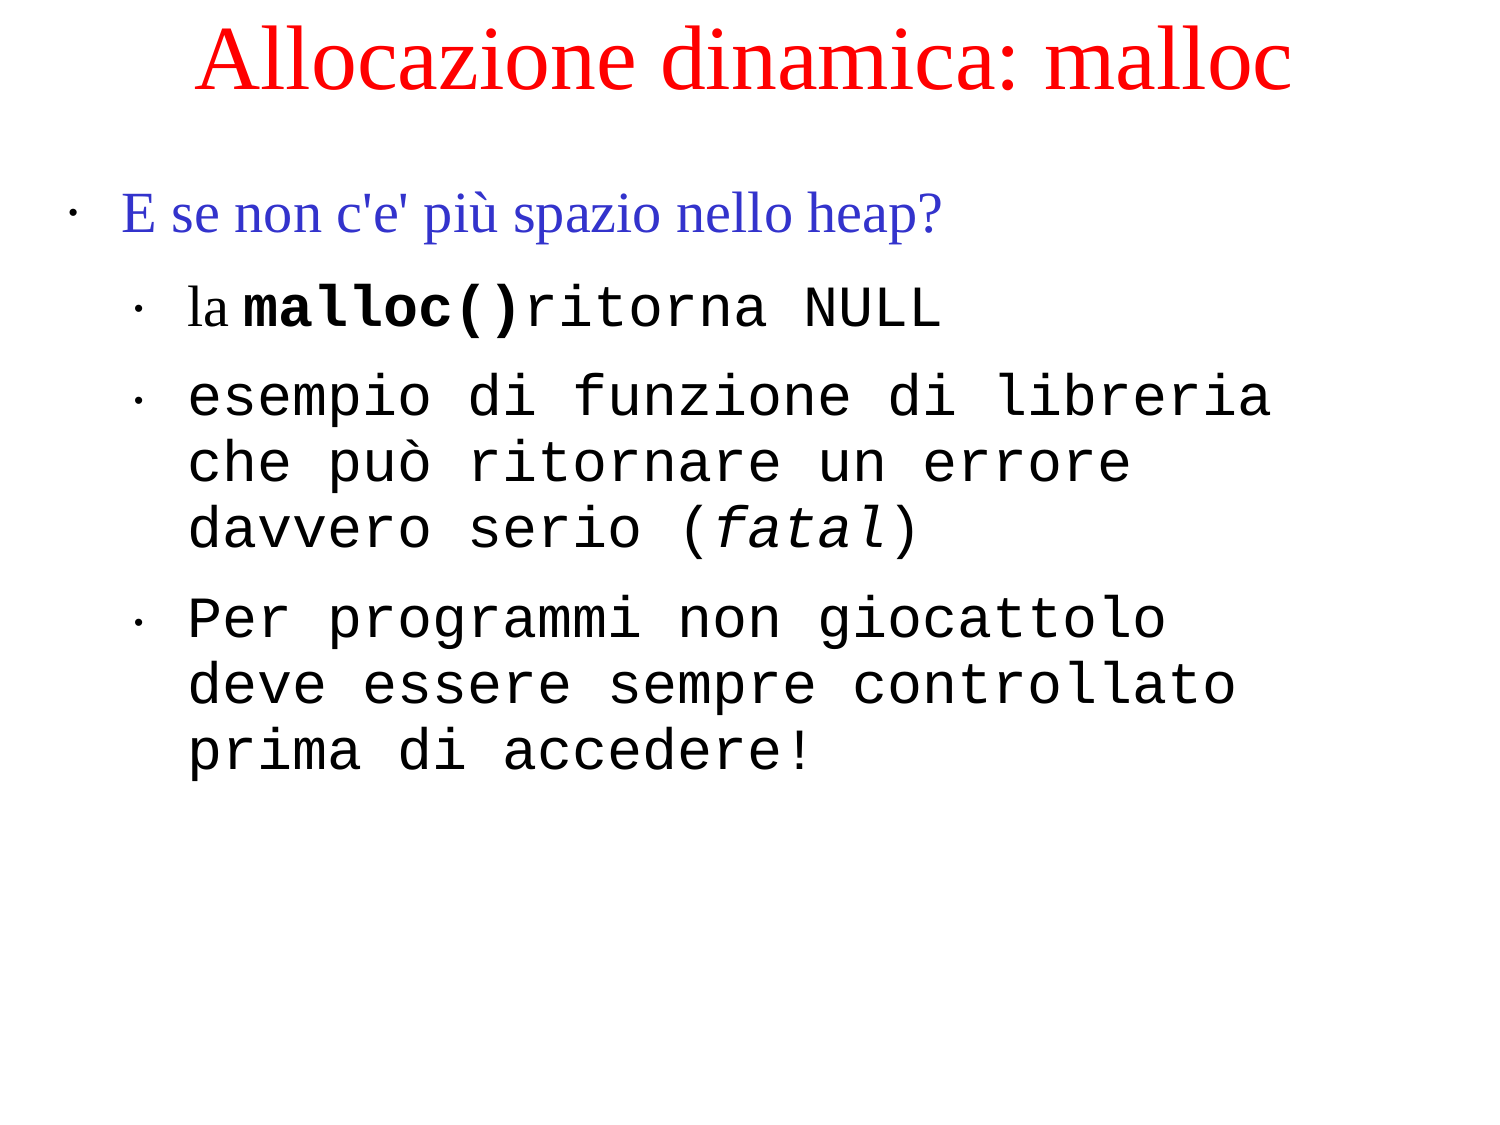

# Allocazione dinamica: malloc
E se non c'e' più spazio nello heap?
la malloc()ritorna NULL
esempio di funzione di libreria che può ritornare un errore davvero serio (fatal)
Per programmi non giocattolo deve essere sempre controllato prima di accedere!